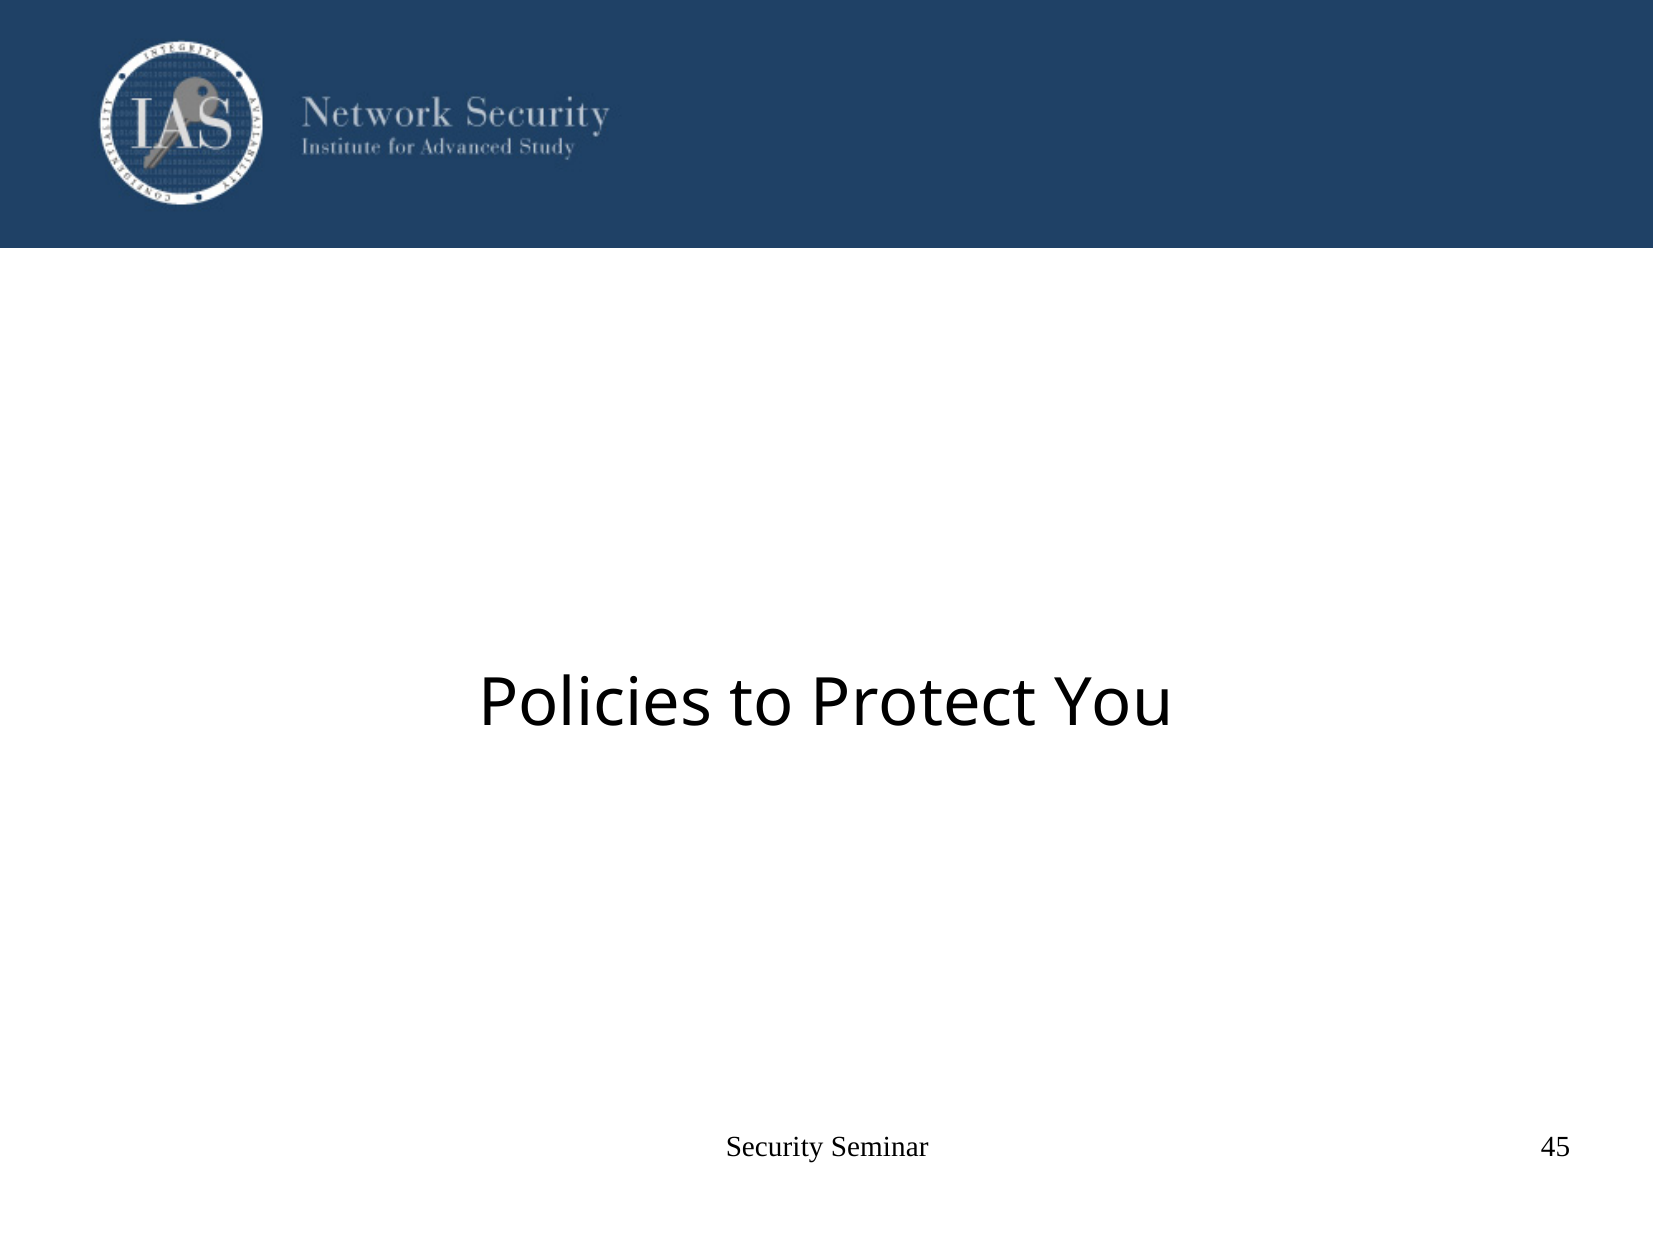

#
Policies to Protect You
Security Seminar
45